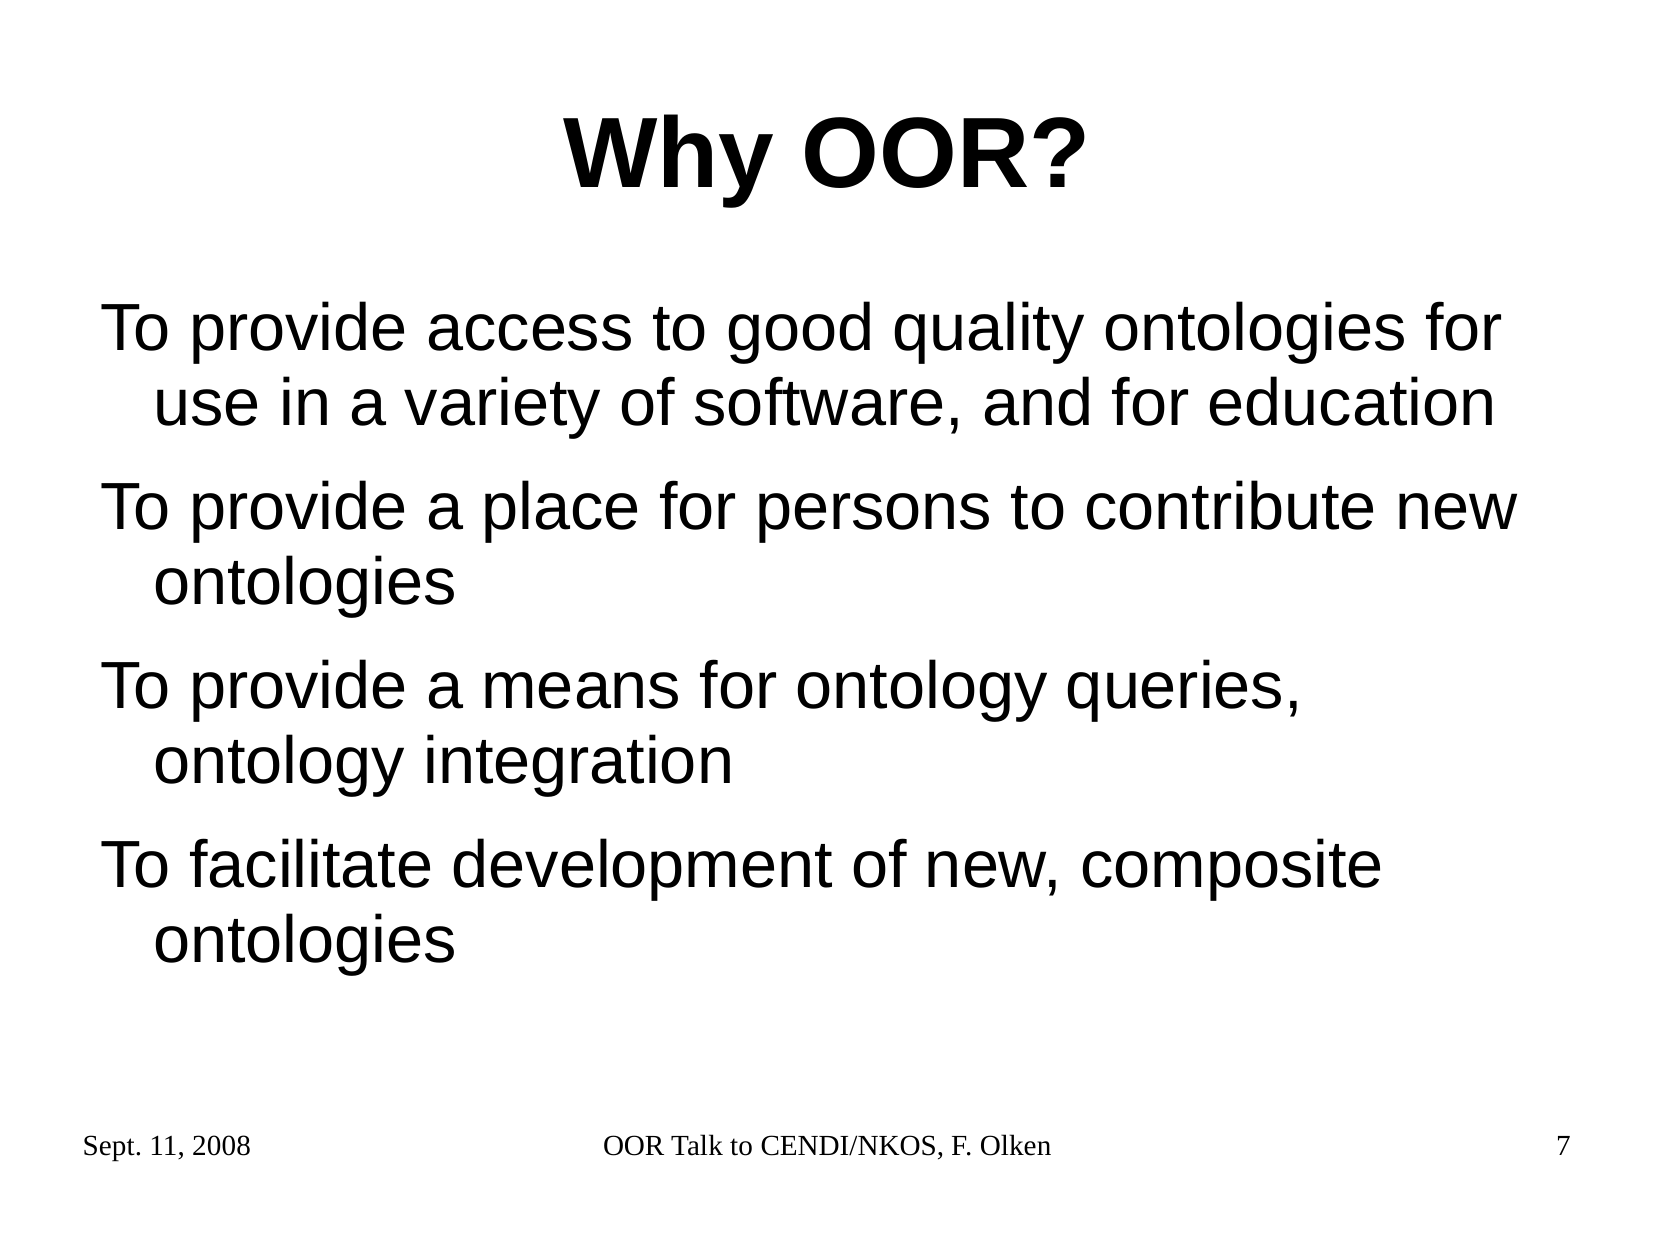

# Why OOR?
To provide access to good quality ontologies for use in a variety of software, and for education
To provide a place for persons to contribute new ontologies
To provide a means for ontology queries, ontology integration
To facilitate development of new, composite ontologies
Sept. 11, 2008
OOR Talk to CENDI/NKOS, F. Olken
7